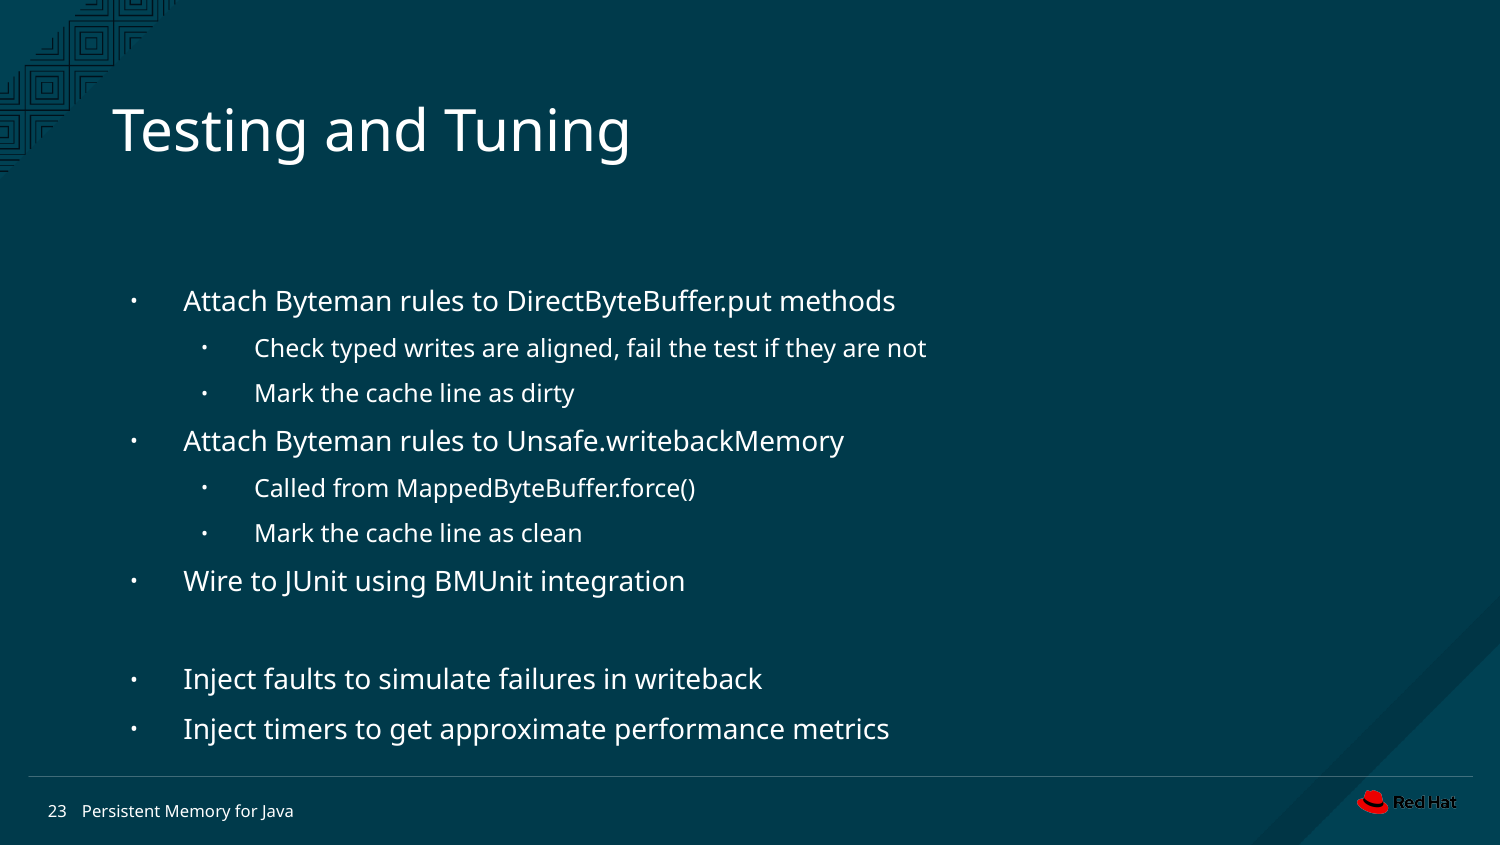

# Testing and Tuning
Attach Byteman rules to DirectByteBuffer.put methods
Check typed writes are aligned, fail the test if they are not
Mark the cache line as dirty
Attach Byteman rules to Unsafe.writebackMemory
Called from MappedByteBuffer.force()
Mark the cache line as clean
Wire to JUnit using BMUnit integration
Inject faults to simulate failures in writeback
Inject timers to get approximate performance metrics
23
INSERT DESIGNATOR, IF NEEDED